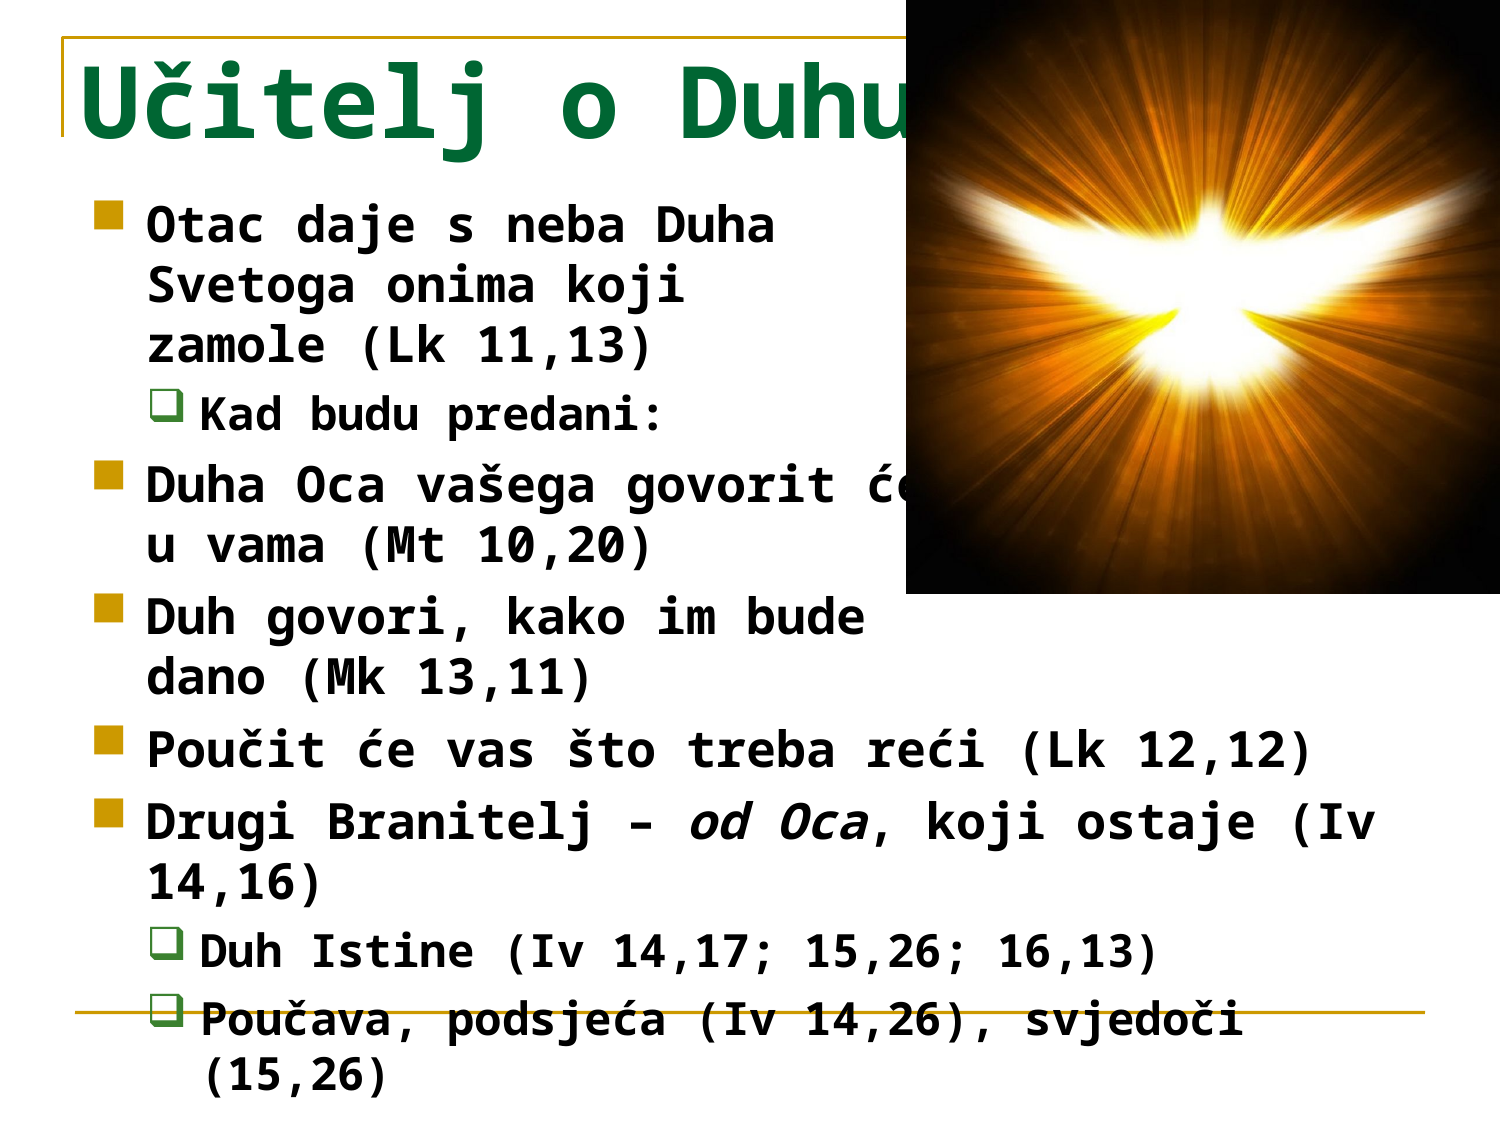

# Učitelj o Duhu
Otac daje s neba Duha
Svetoga onima koji
zamole (Lk 11,13)
Kad budu predani:
Duha Oca vašega govorit će
u vama (Mt 10,20)
Duh govori, kako im bude
dano (Mk 13,11)
Poučit će vas što treba reći (Lk 12,12)
Drugi Branitelj – od Oca, koji ostaje (Iv 14,16)
Duh Istine (Iv 14,17; 15,26; 16,13)
Poučava, podsjeća (Iv 14,26), svjedoči (15,26)